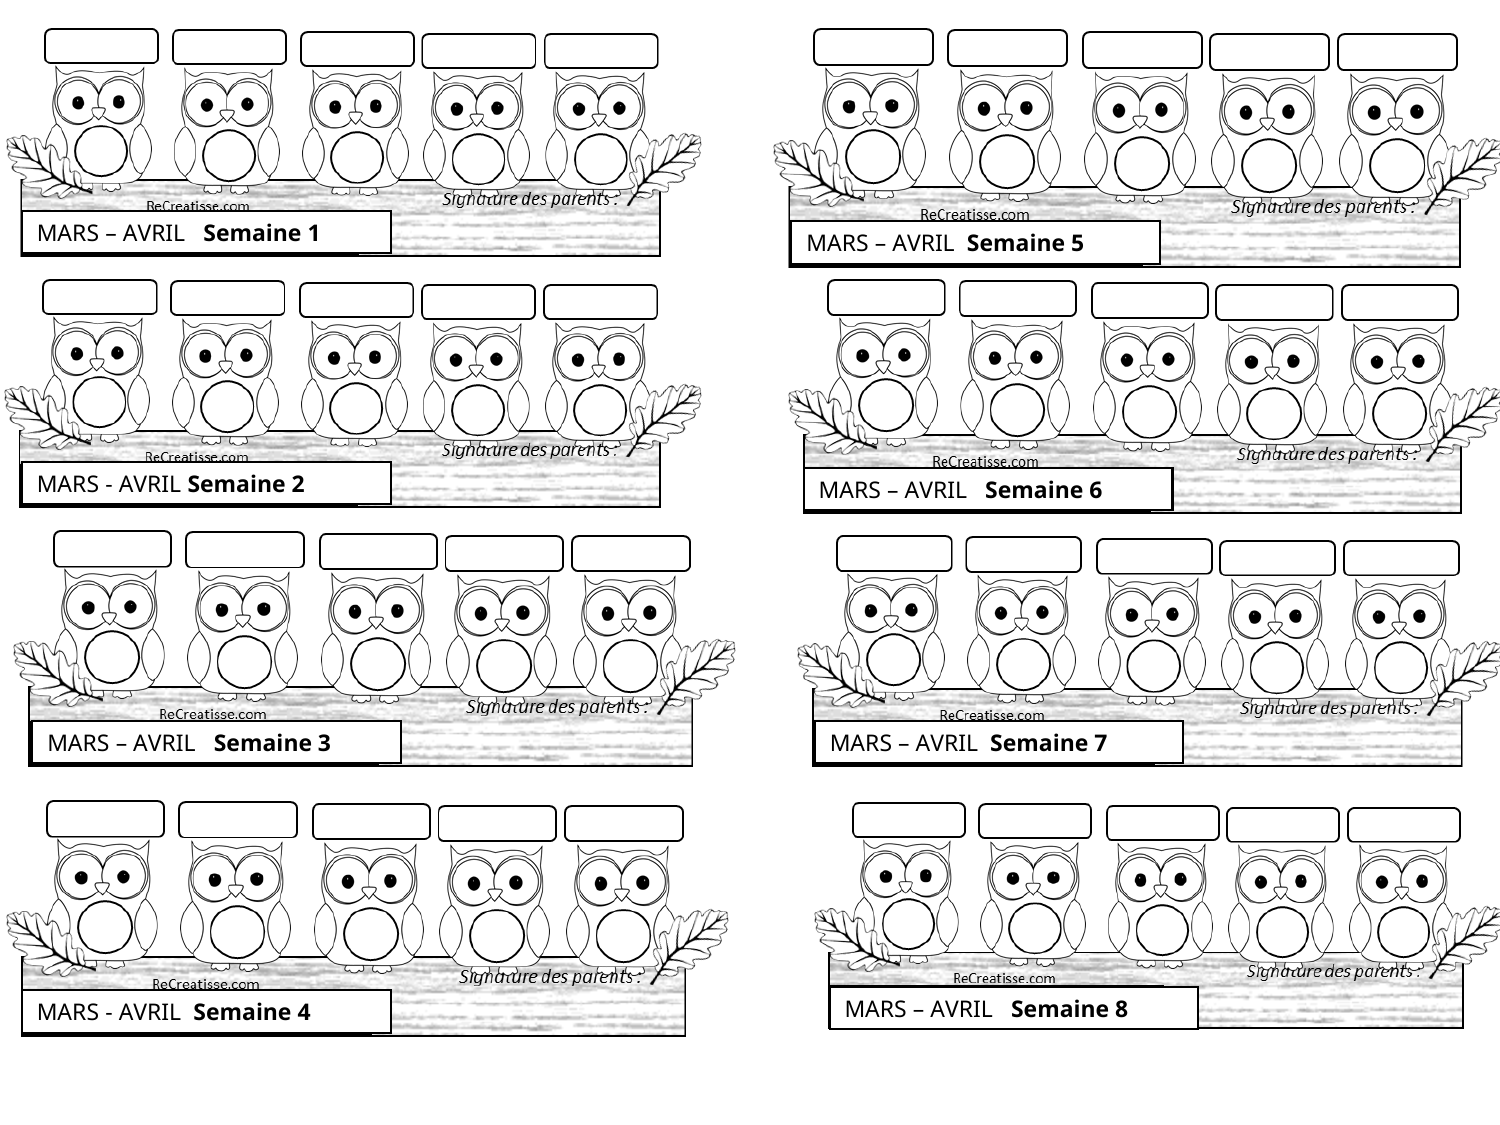

MARS – AVRIL Semaine 1
MARS – AVRIL Semaine 5
MARS - AVRIL Semaine 2
MARS – AVRIL Semaine 6
MARS – AVRIL Semaine 3
MARS – AVRIL Semaine 7
MARS – AVRIL Semaine 8
MARS - AVRIL Semaine 4